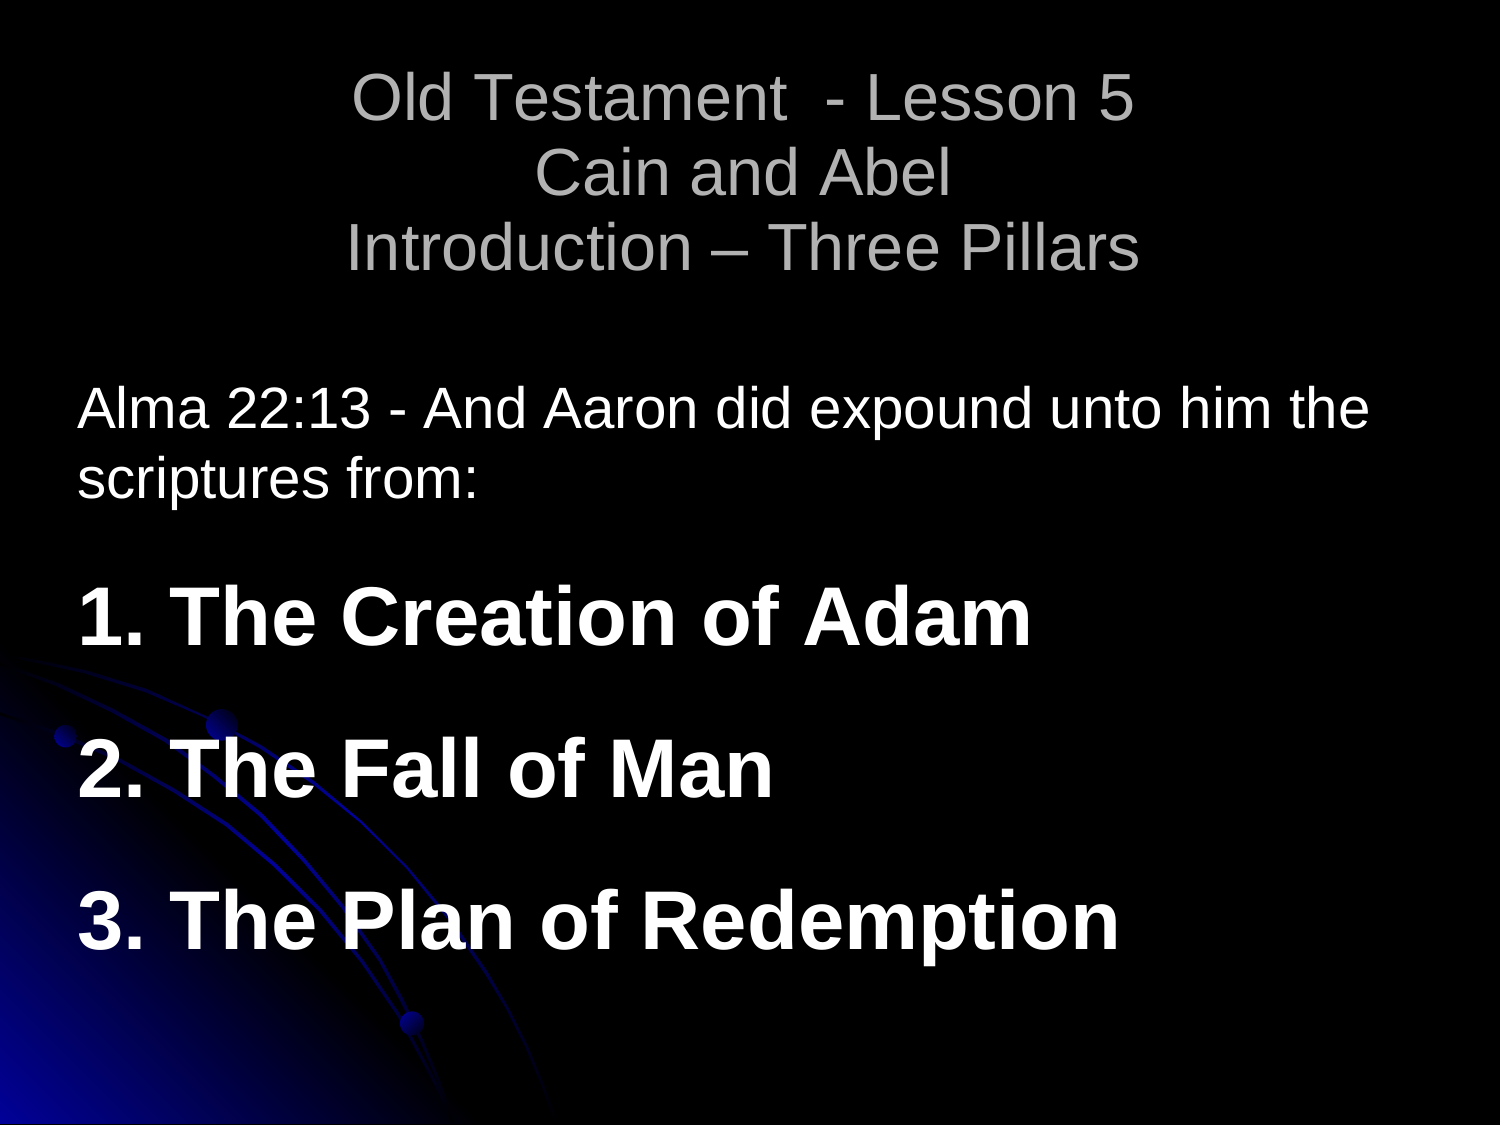

# Old Testament - Lesson 5 Cain and Abel Introduction – Three Pillars
Alma 22:13 - And Aaron did expound unto him the scriptures from:
1. The Creation of Adam
2. The Fall of Man
3. The Plan of Redemption